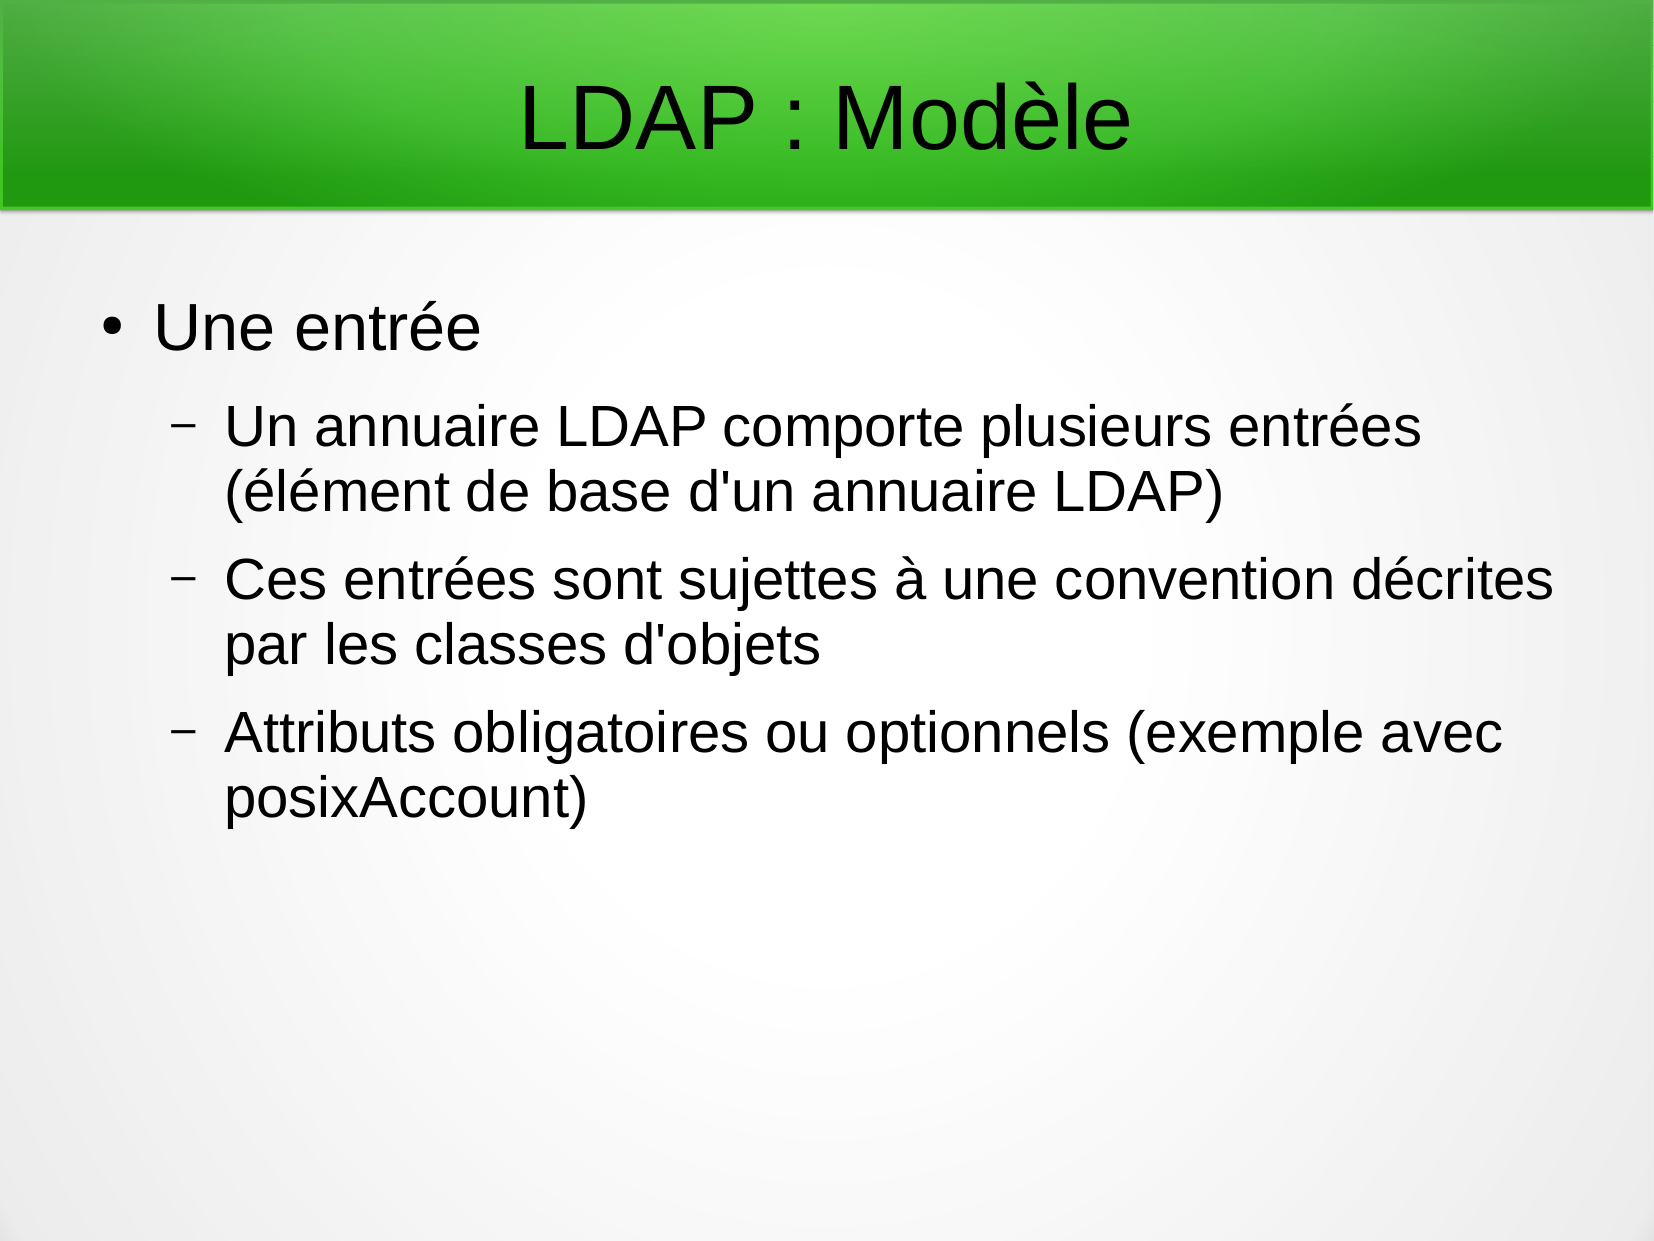

# LDAP : Modèle
Une entrée
Un annuaire LDAP comporte plusieurs entrées (élément de base d'un annuaire LDAP)
Ces entrées sont sujettes à une convention décrites par les classes d'objets
Attributs obligatoires ou optionnels (exemple avec posixAccount)